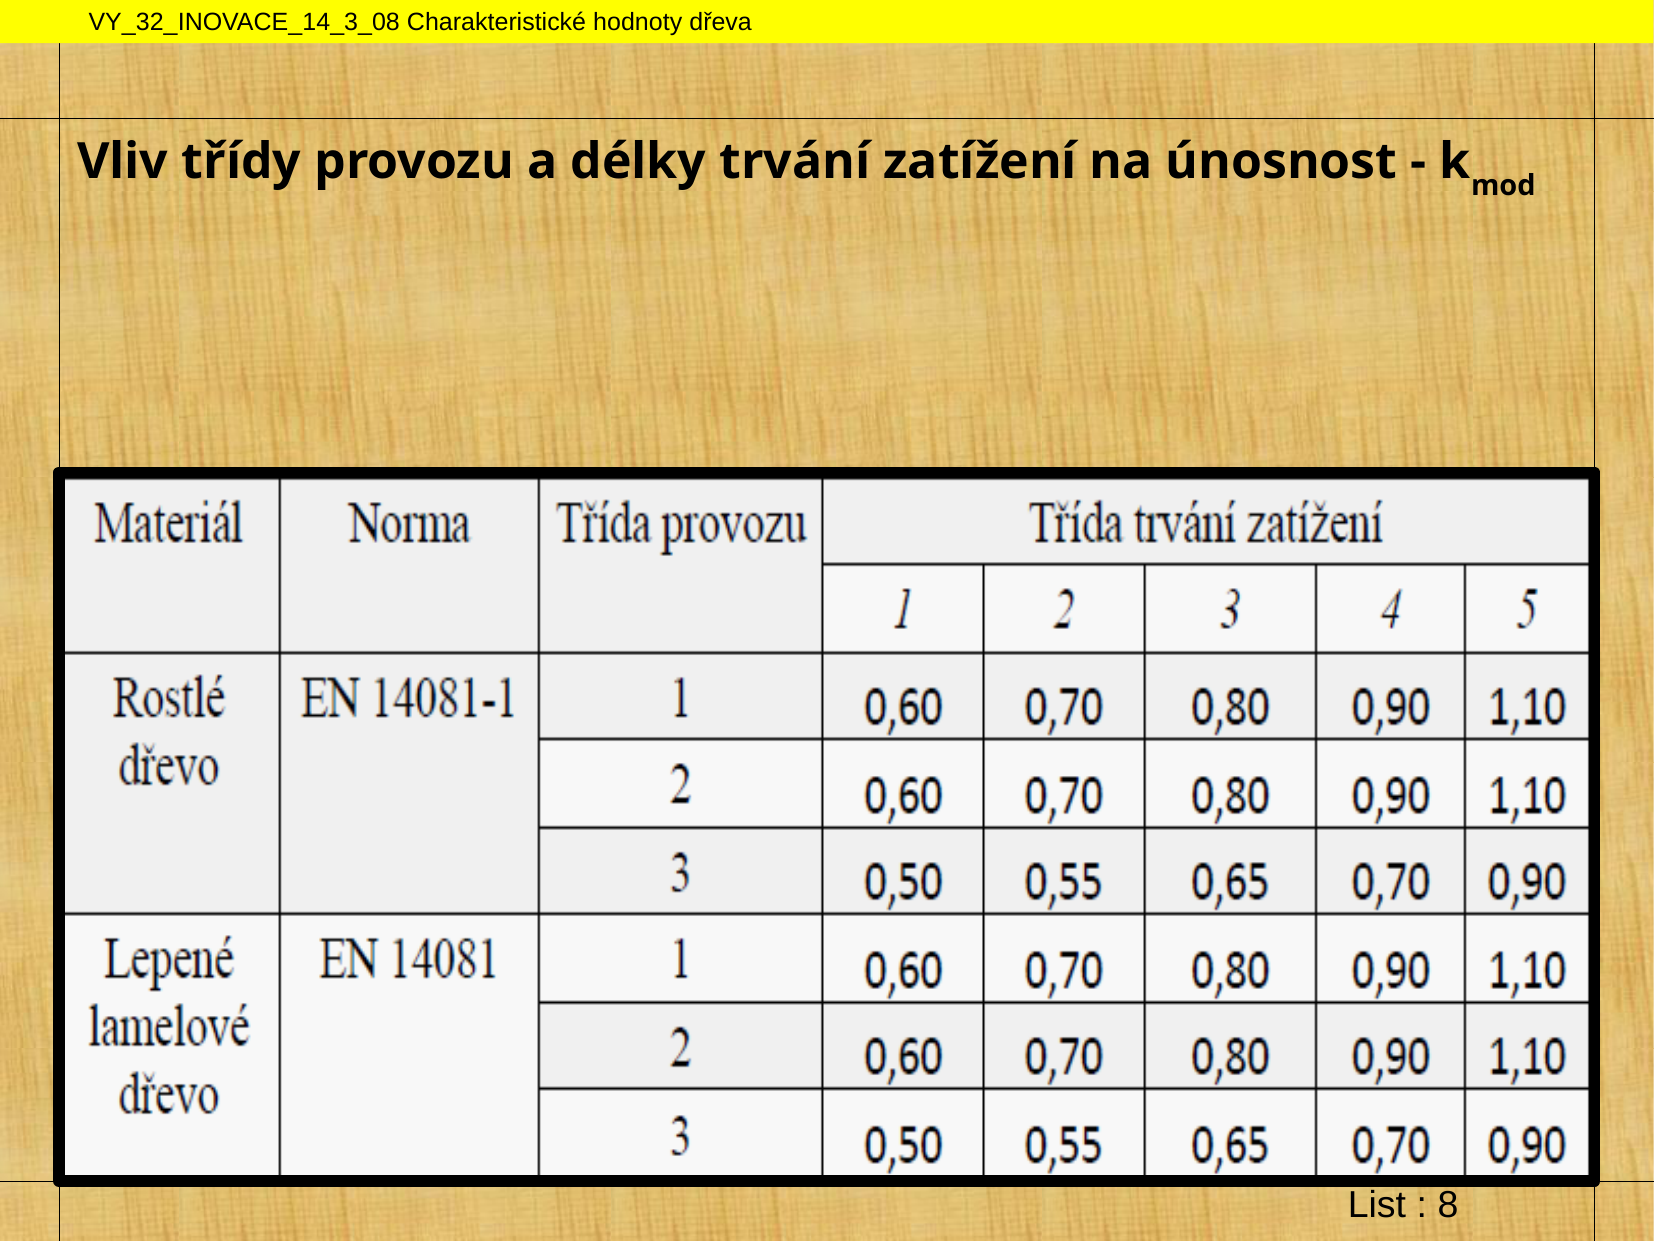

VY_32_INOVACE_14_3_08 Charakteristické hodnoty dřeva
Vliv třídy provozu a délky trvání zatížení na únosnost - kmod
List :